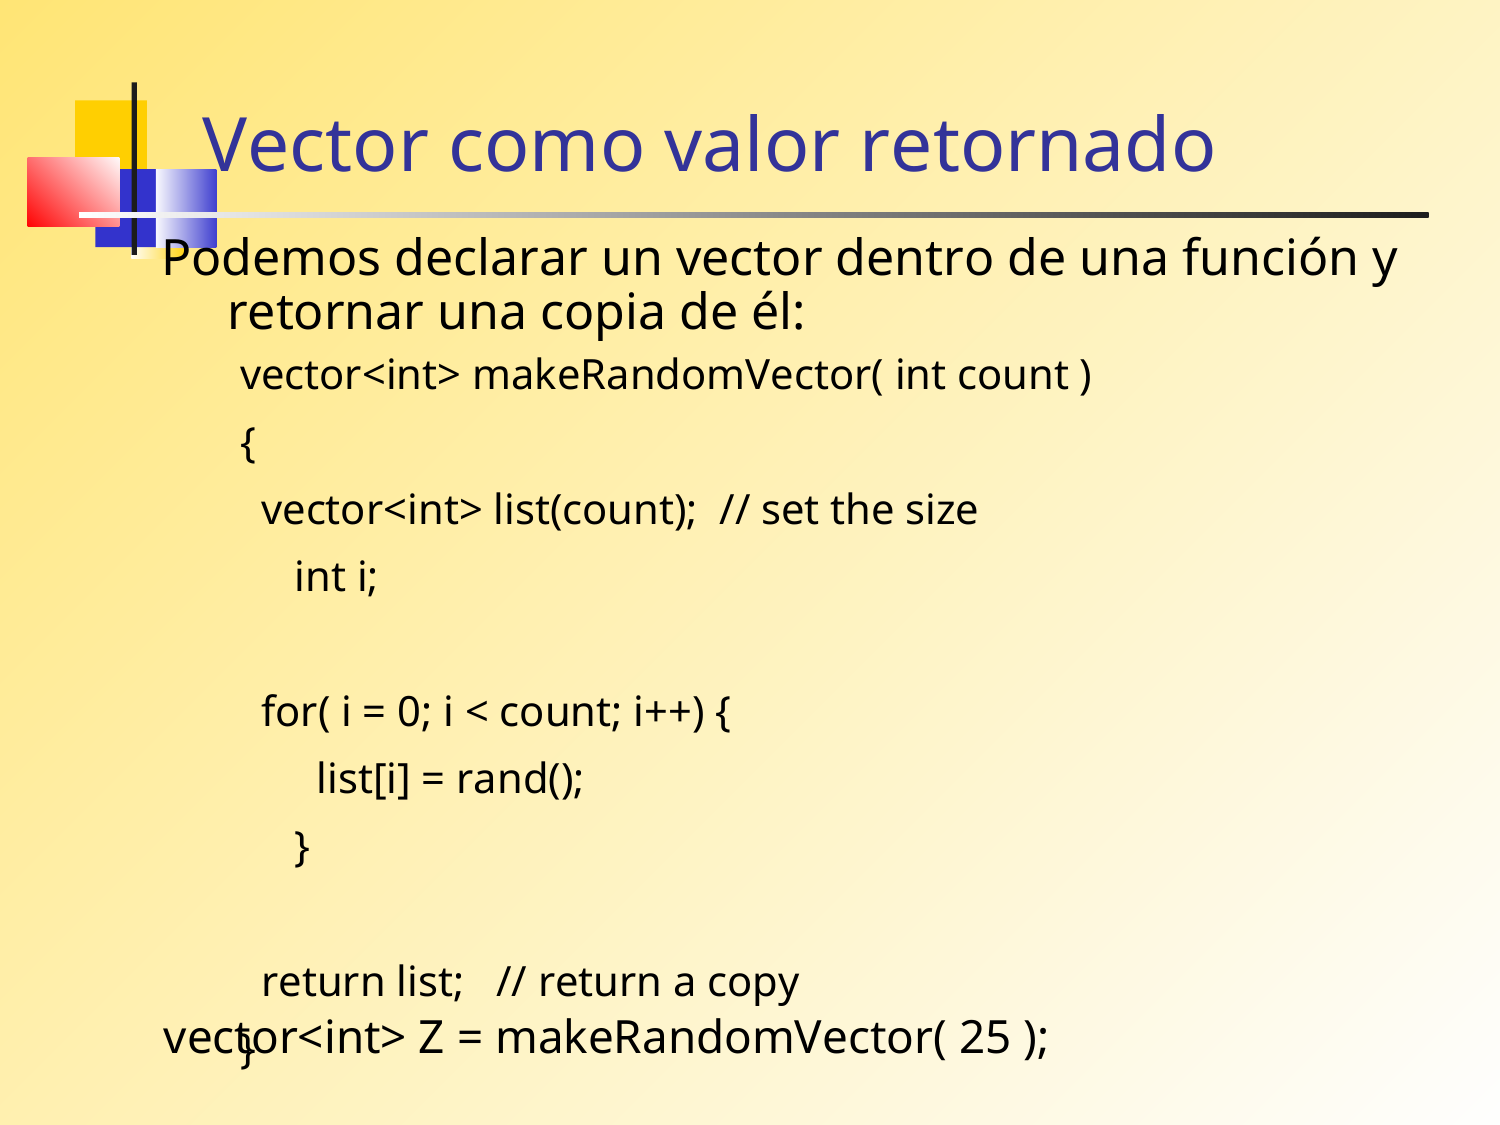

# Vector como valor retornado
Podemos declarar un vector dentro de una función y retornar una copia de él:
vector<int> makeRandomVector( int count )‏
{
 vector<int> list(count); // set the size
	int i;
 for( i = 0; i < count; i++) {
	 list[i] = rand();
	}
 return list; // return a copy
}
 vector<int> Z = makeRandomVector( 25 );